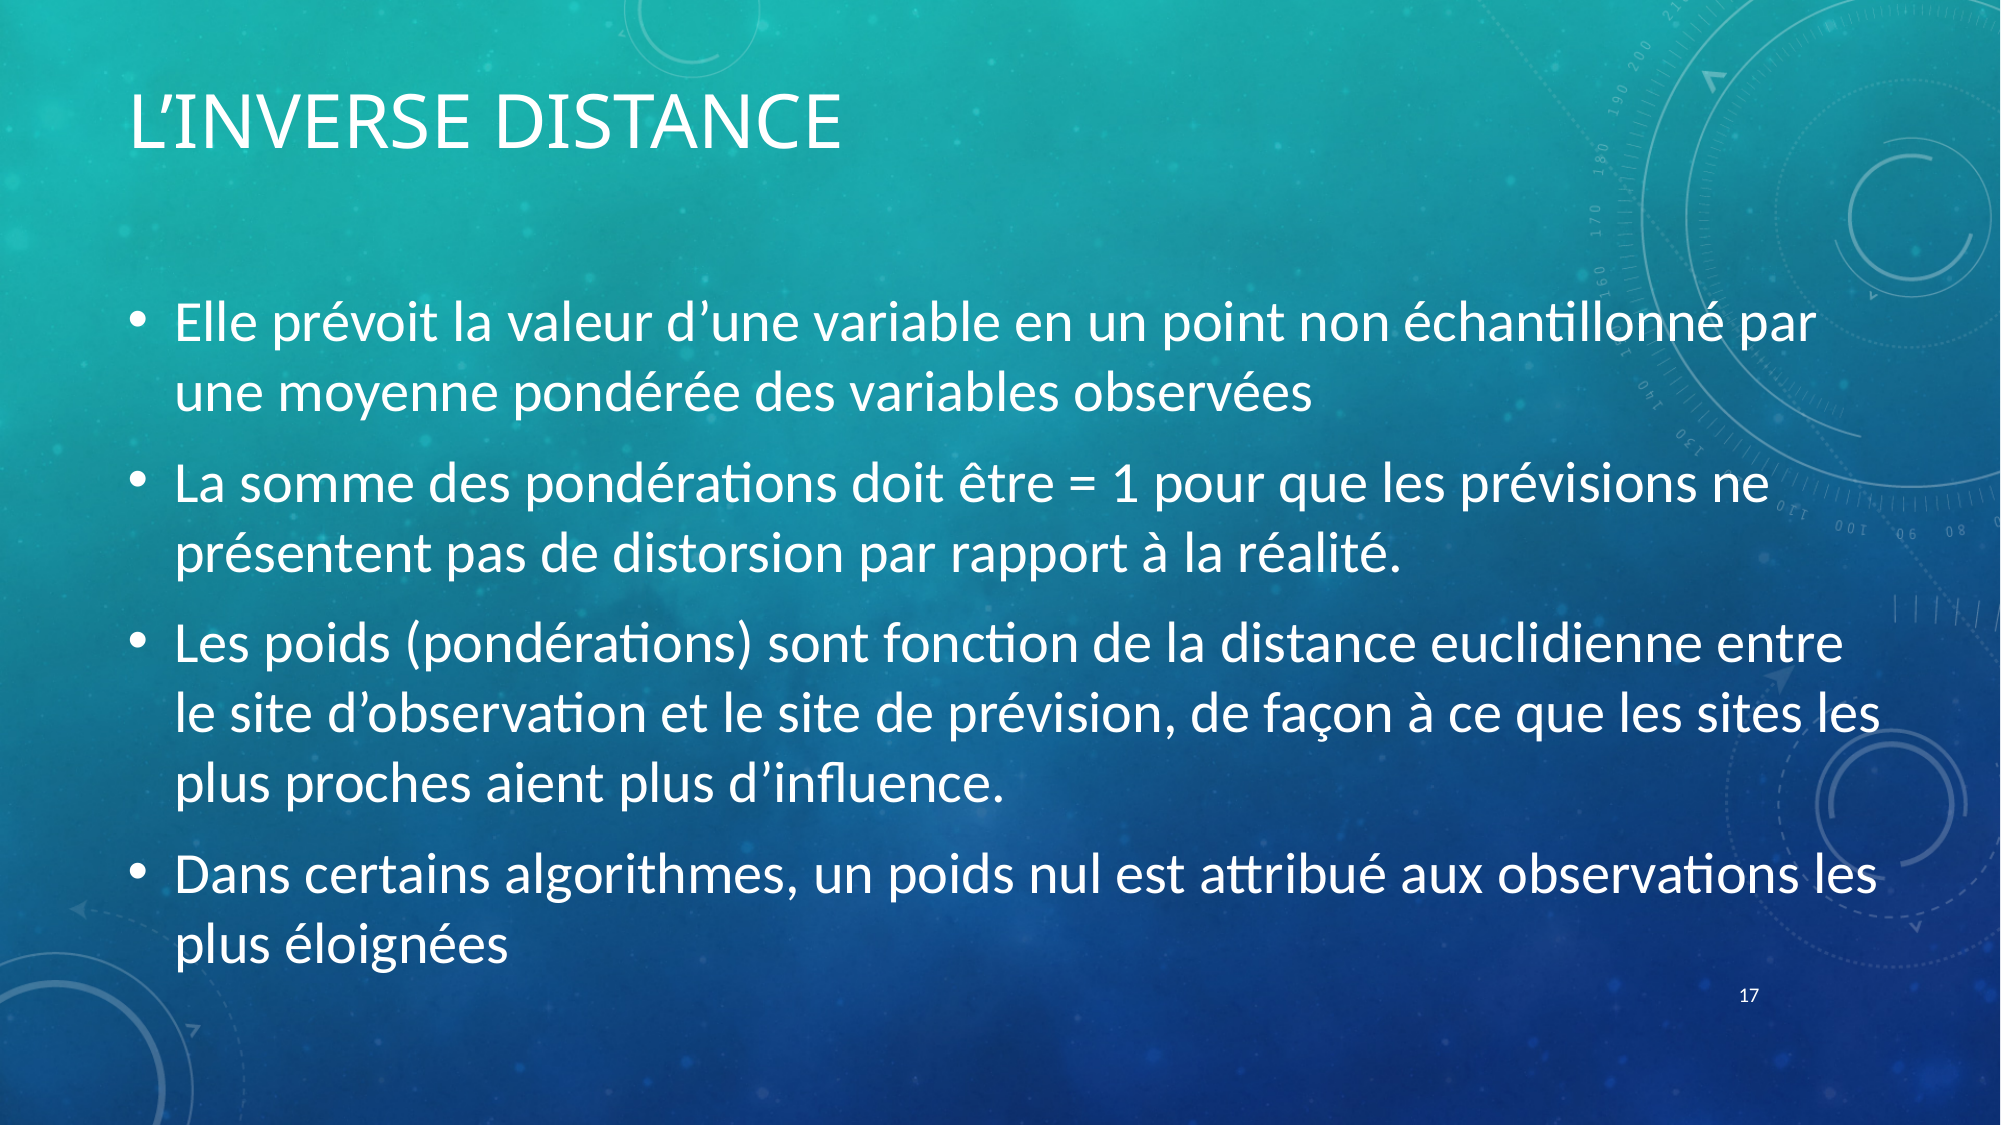

# L’INVERSE DISTANCE
Elle prévoit la valeur d’une variable en un point non échantillonné par une moyenne pondérée des variables observées
La somme des pondérations doit être = 1 pour que les prévisions ne présentent pas de distorsion par rapport à la réalité.
Les poids (pondérations) sont fonction de la distance euclidienne entre le site d’observation et le site de prévision, de façon à ce que les sites les plus proches aient plus d’influence.
Dans certains algorithmes, un poids nul est attribué aux observations les plus éloignées